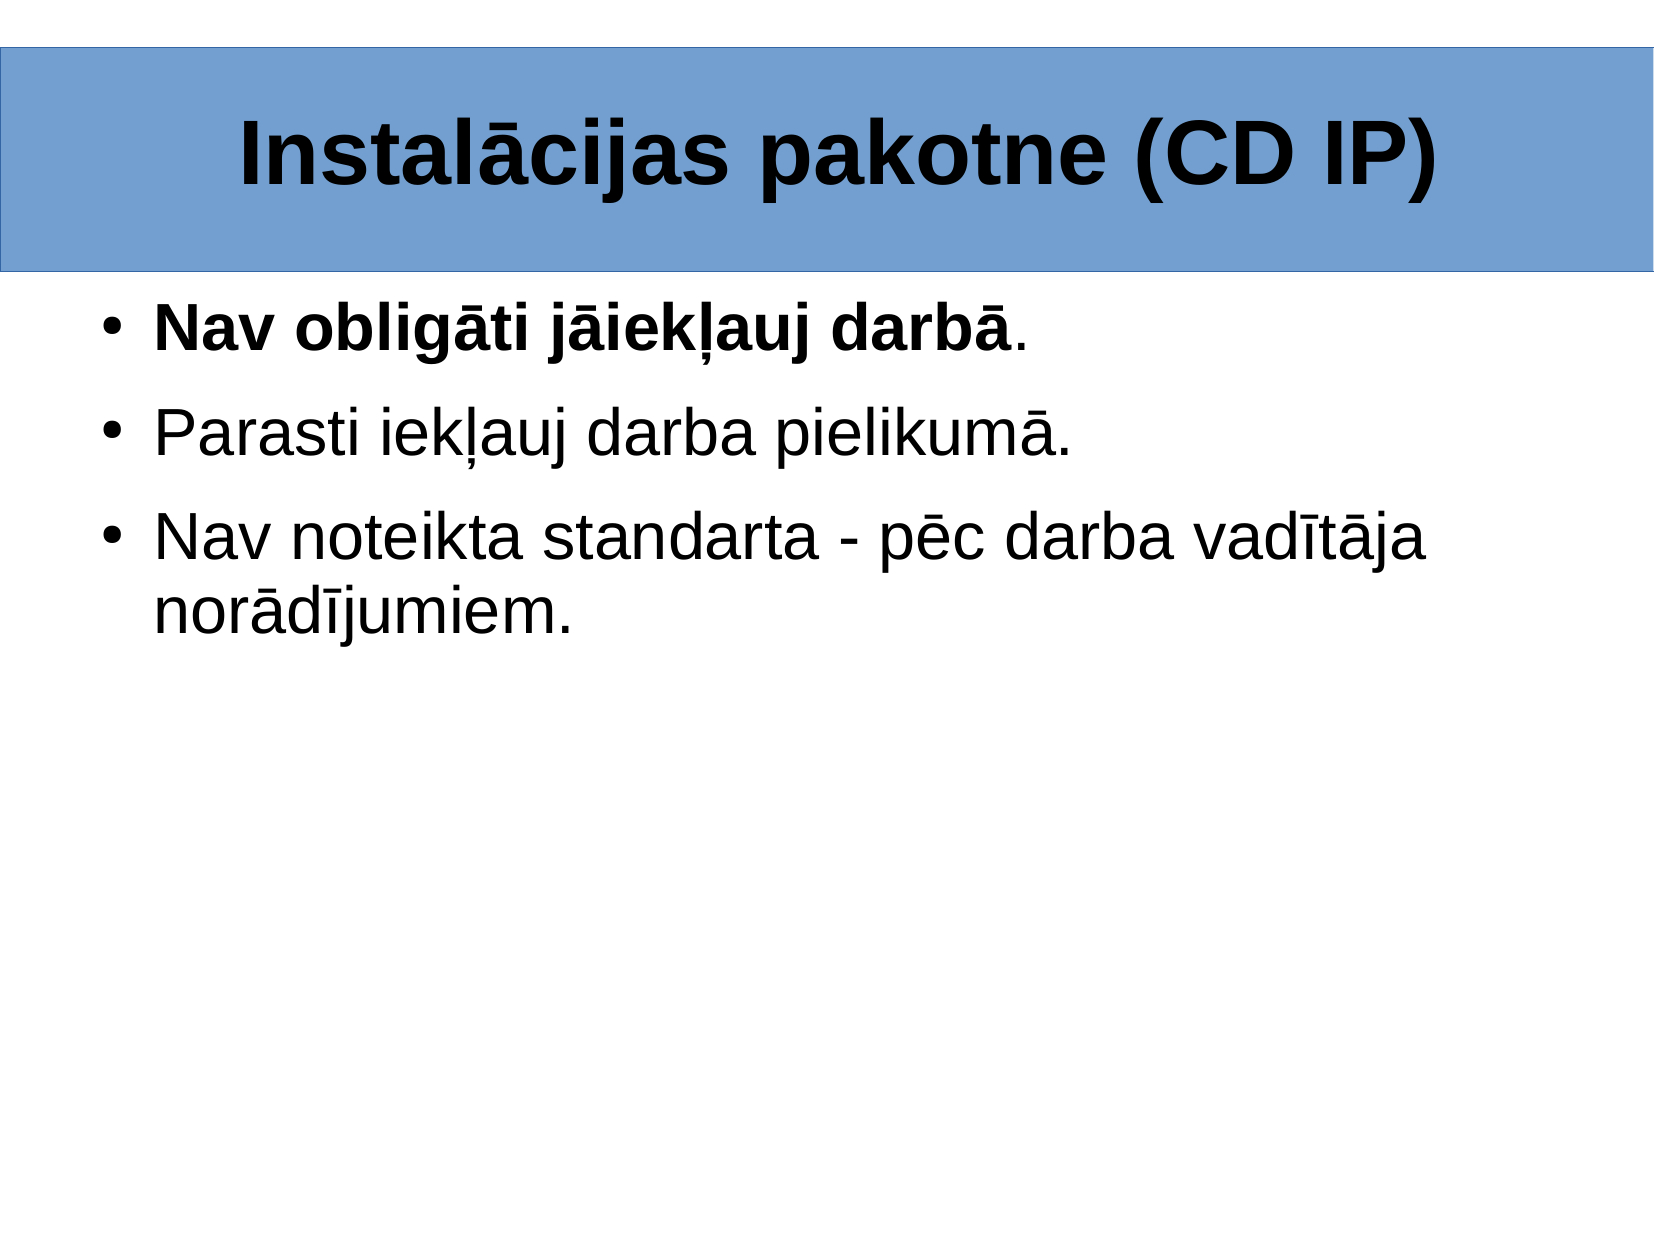

# Instalācijas pakotne (CD IP)
Nav obligāti jāiekļauj darbā.
Parasti iekļauj darba pielikumā.
Nav noteikta standarta - pēc darba vadītāja norādījumiem.